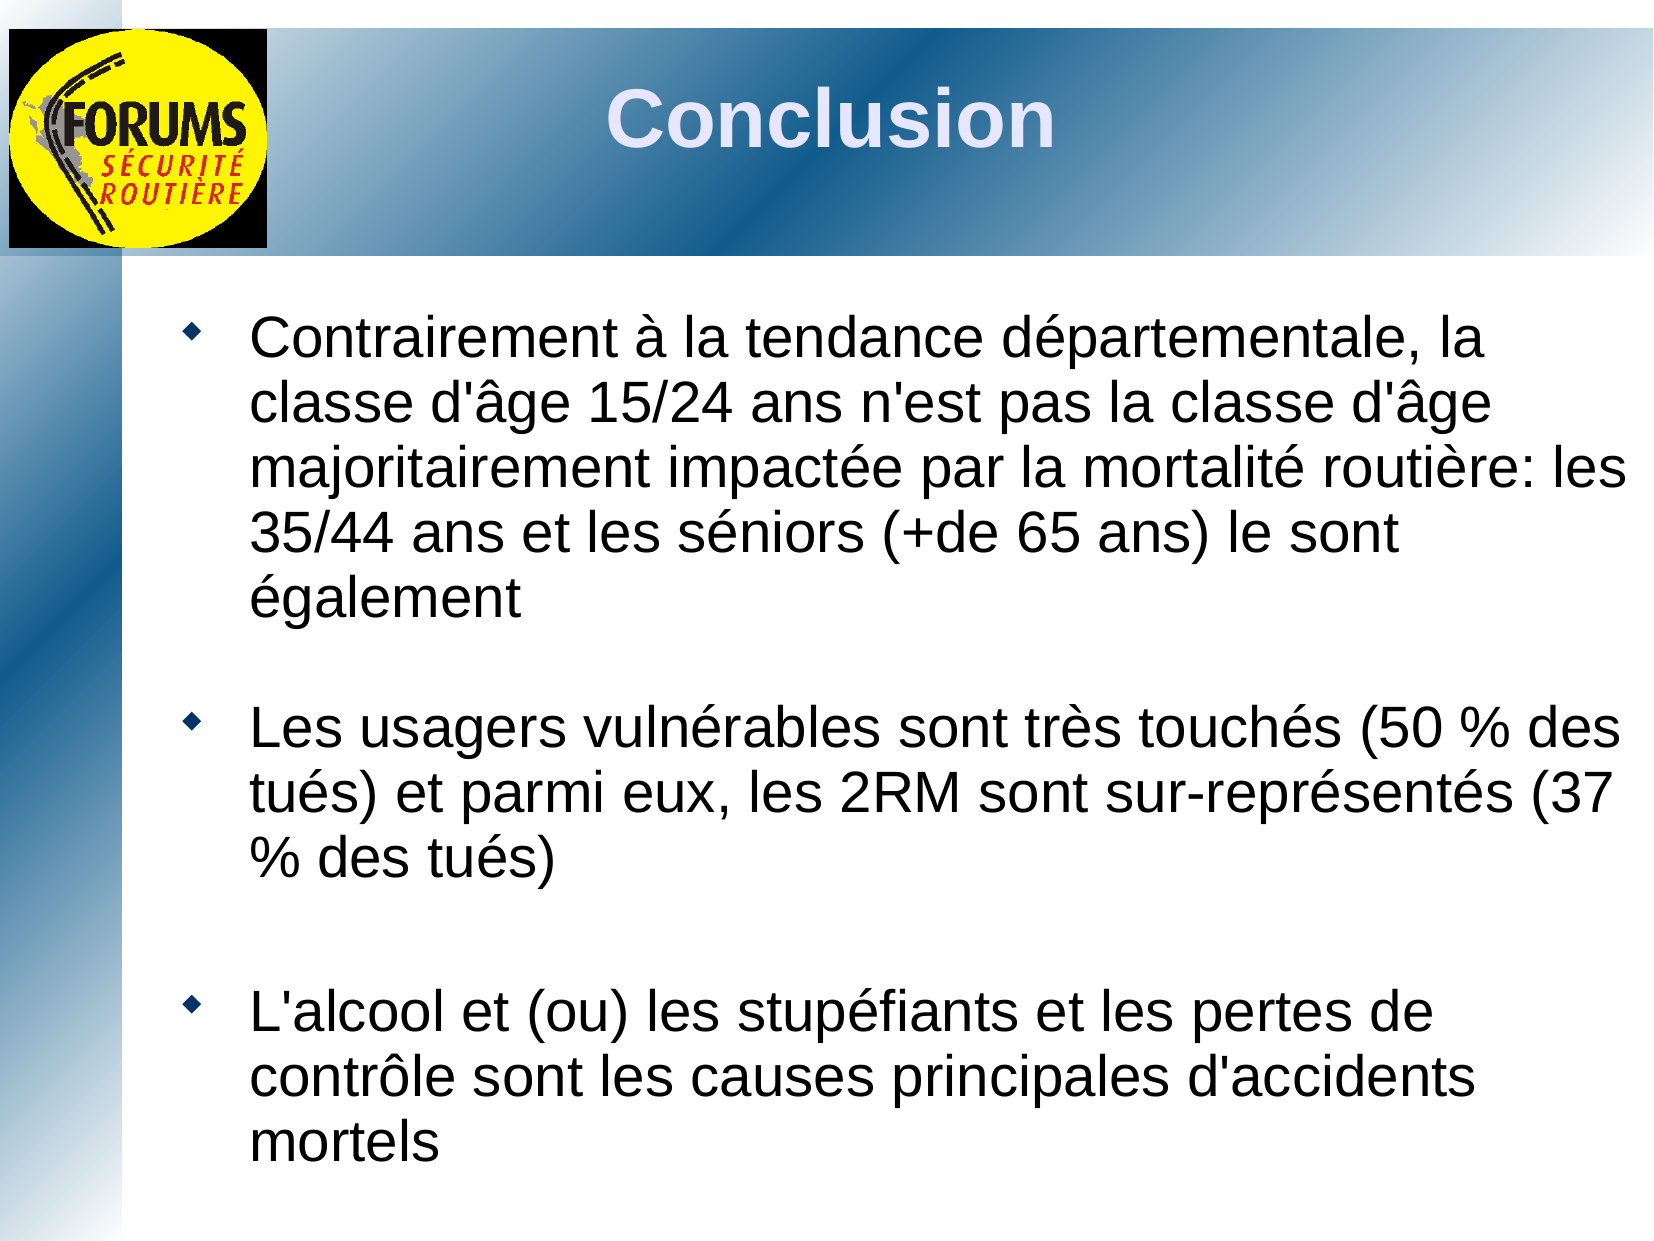

# Conclusion
Contrairement à la tendance départementale, la classe d'âge 15/24 ans n'est pas la classe d'âge majoritairement impactée par la mortalité routière: les 35/44 ans et les séniors (+de 65 ans) le sont également
Les usagers vulnérables sont très touchés (50 % des tués) et parmi eux, les 2RM sont sur-représentés (37 % des tués)
L'alcool et (ou) les stupéfiants et les pertes de contrôle sont les causes principales d'accidents mortels